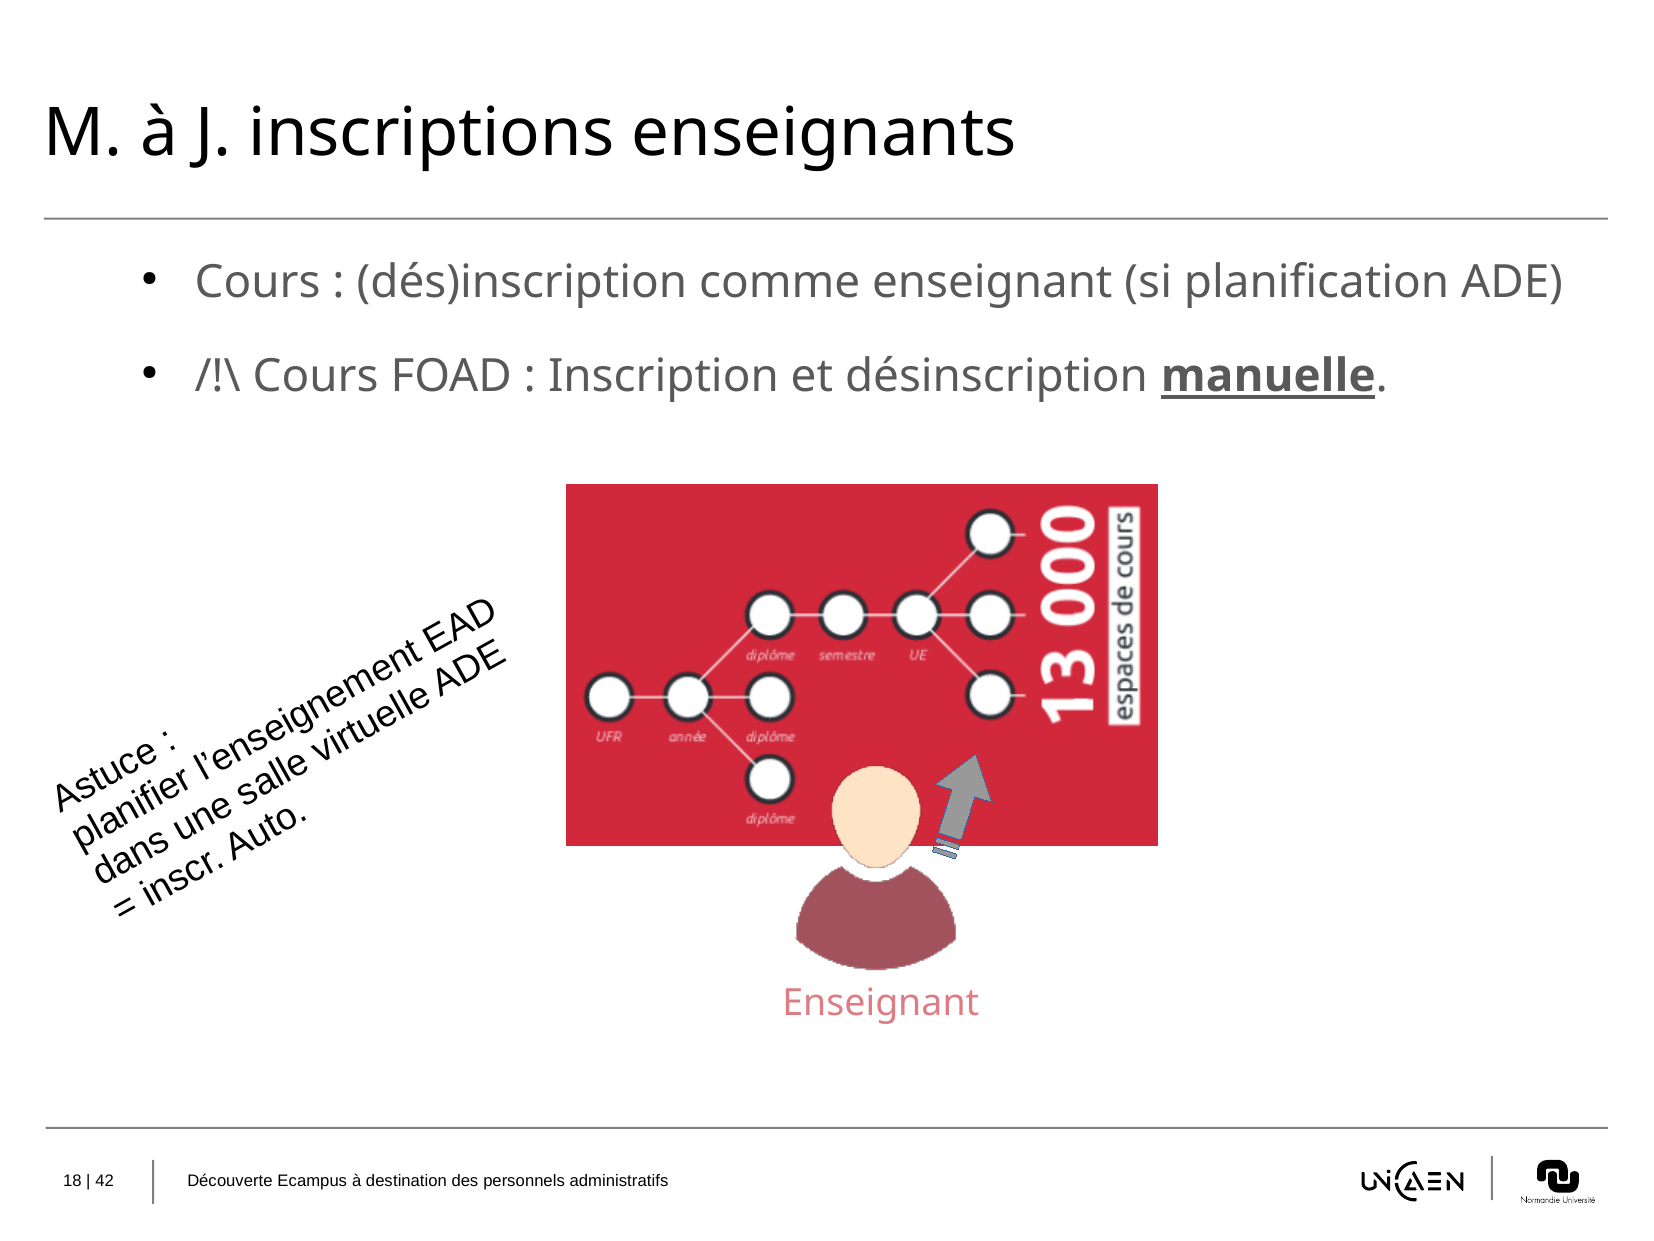

# M. à J. inscriptions enseignants
Cours : (dés)inscription comme enseignant (si planification ADE)
/!\ Cours FOAD : Inscription et désinscription manuelle.
Astuce :
planifier l’enseignement EAD dans une salle virtuelle ADE = inscr. Auto.
Enseignant
18
Découverte Ecampus pourn les personnels administratifs